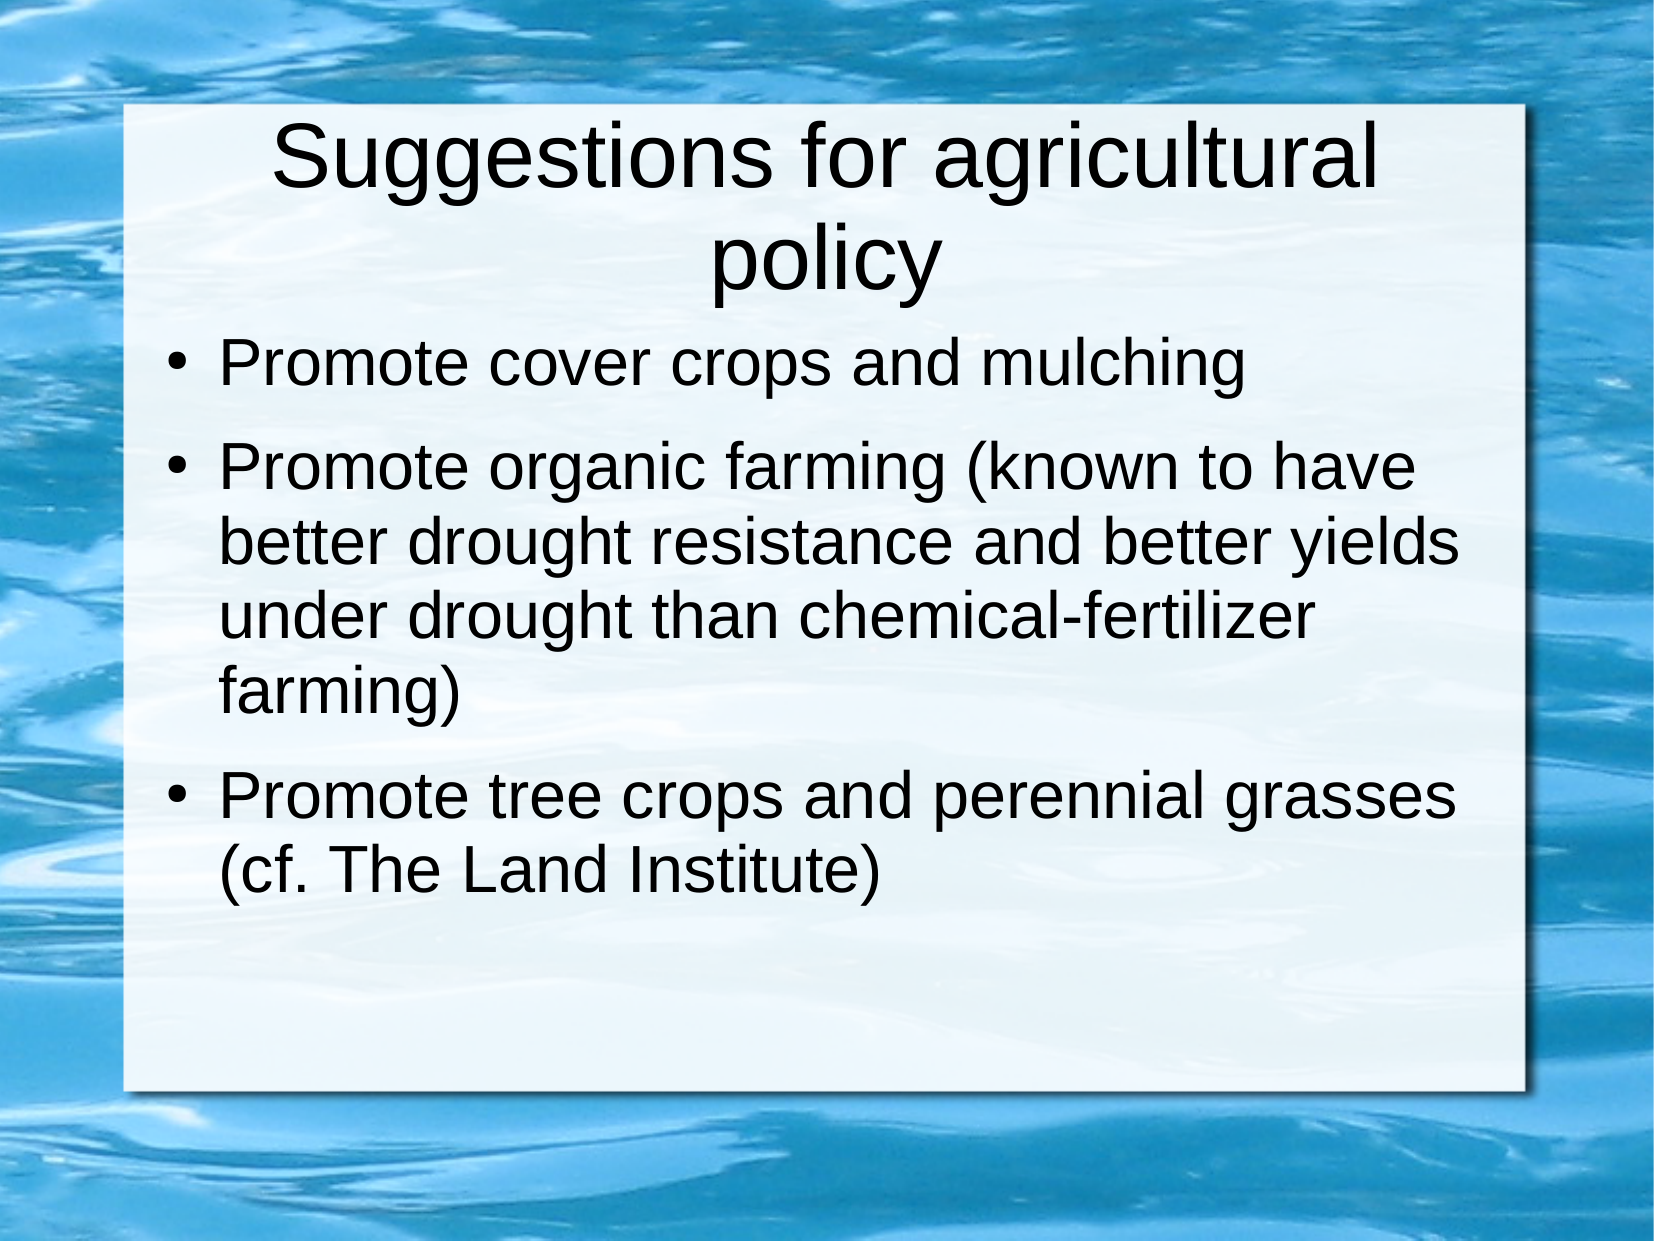

# Suggestions for agricultural policy
Promote cover crops and mulching
Promote organic farming (known to have better drought resistance and better yields under drought than chemical-fertilizer farming)
Promote tree crops and perennial grasses (cf. The Land Institute)